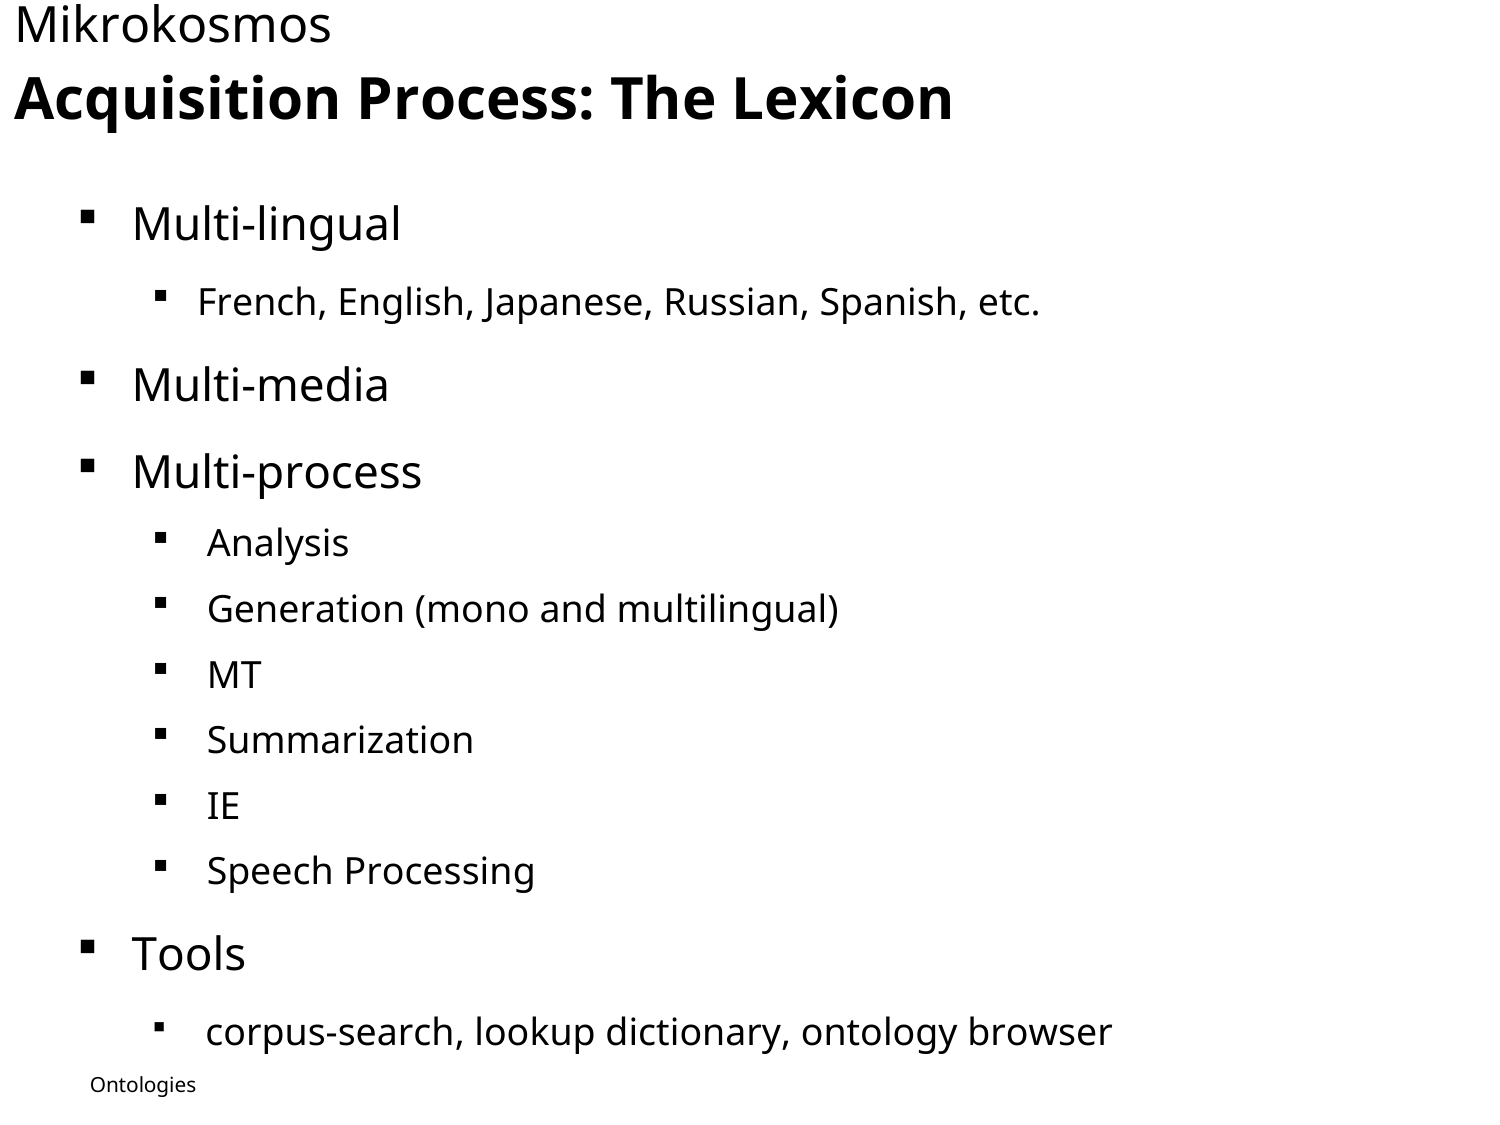

Mikrokosmos
Acquisition Process: The Lexicon
# Multi-lingual
French, English, Japanese, Russian, Spanish, etc.
Multi-media
Multi-process
 Analysis
 Generation (mono and multilingual)
 MT
 Summarization
 IE
 Speech Processing
Tools
 corpus-search, lookup dictionary, ontology browser